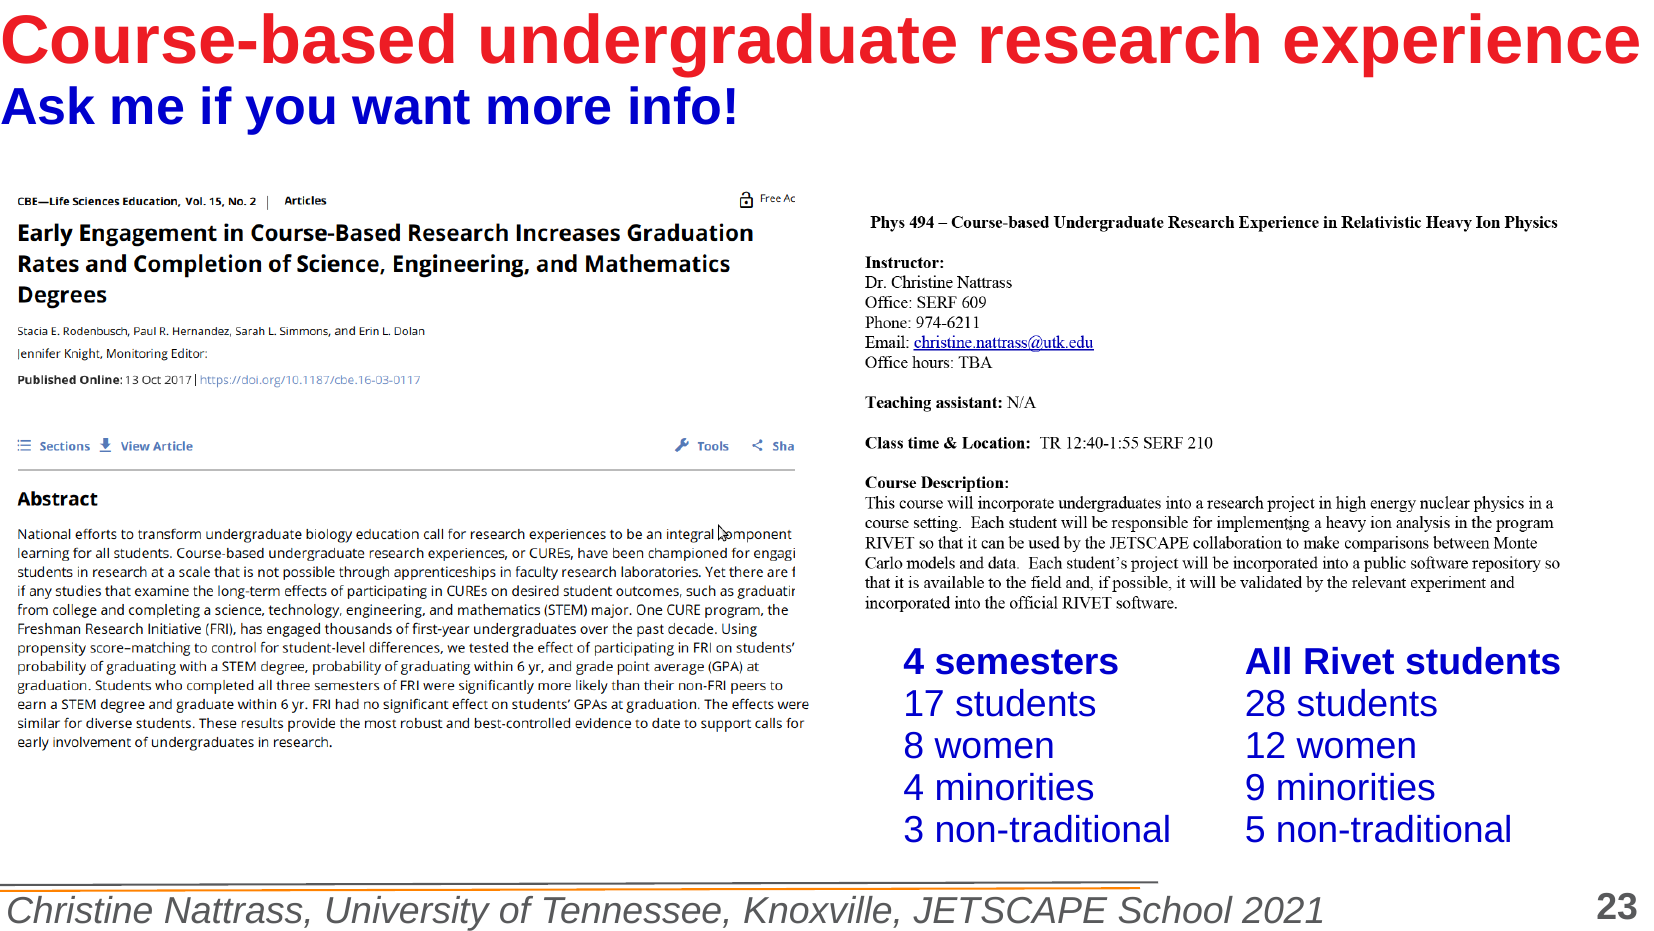

# Course-based undergraduate research experience Ask me if you want more info!
4 semesters
17 students
8 women
4 minorities
3 non-traditional
All Rivet students
28 students
12 women
9 minorities
5 non-traditional